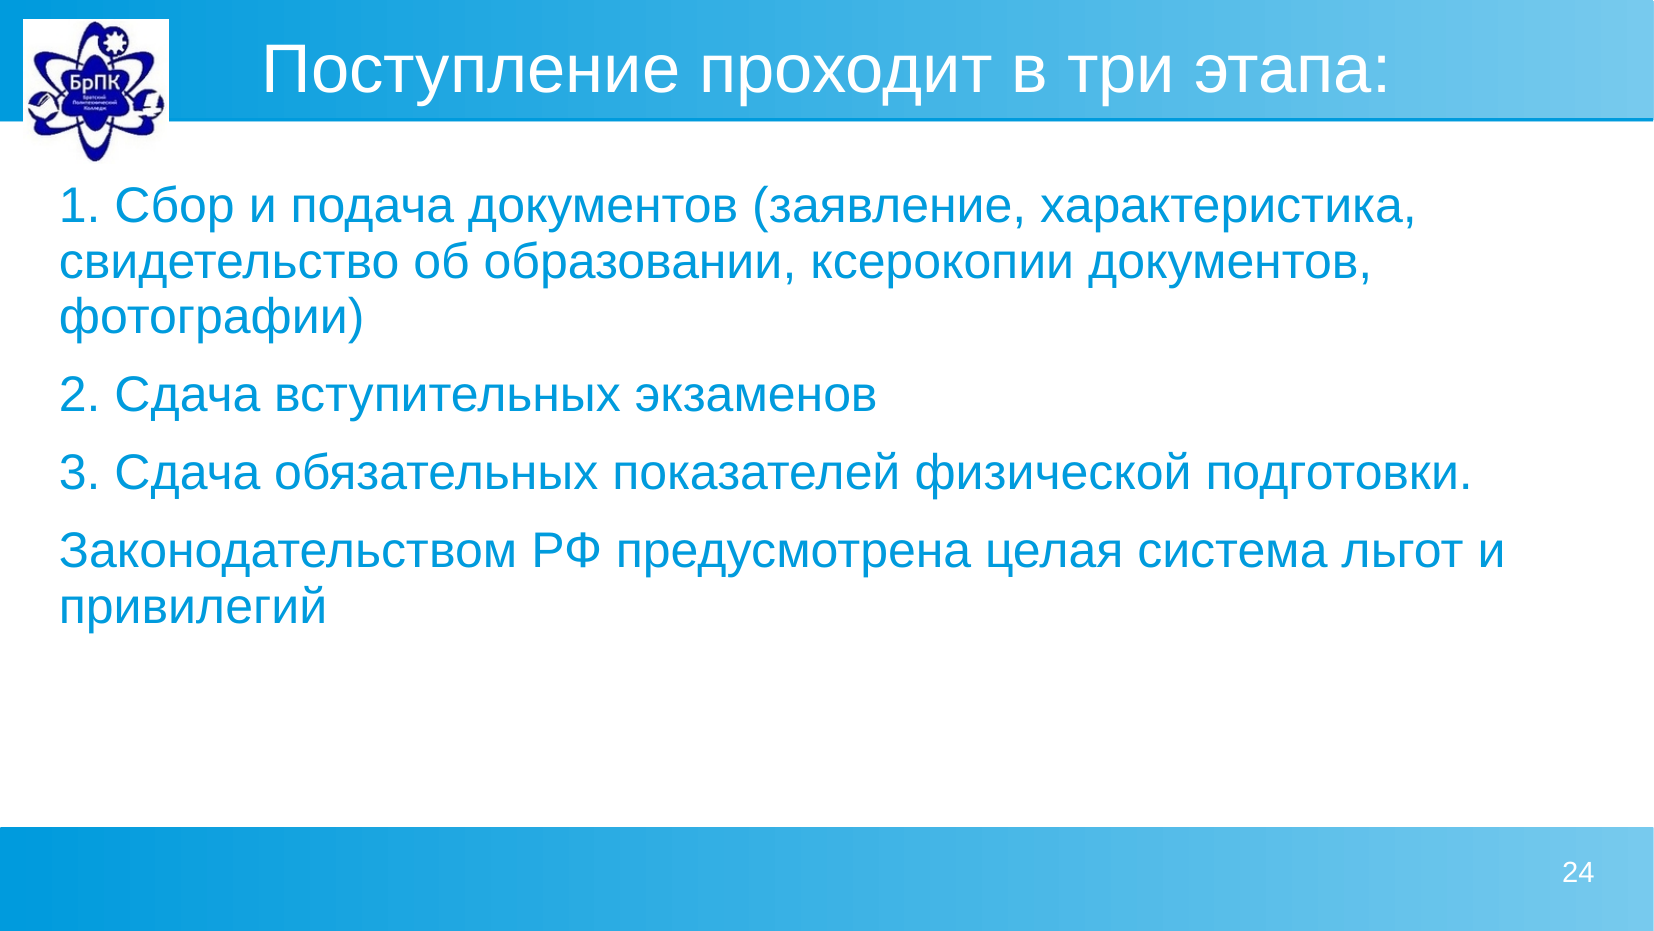

# Поступление проходит в три этапа:
1. Сбор и подача документов (заявление, характеристика, свидетельство об образовании, ксерокопии документов, фотографии)
2. Сдача вступительных экзаменов
3. Сдача обязательных показателей физической подготовки.
Законодательством РФ предусмотрена целая система льгот и привилегий
24